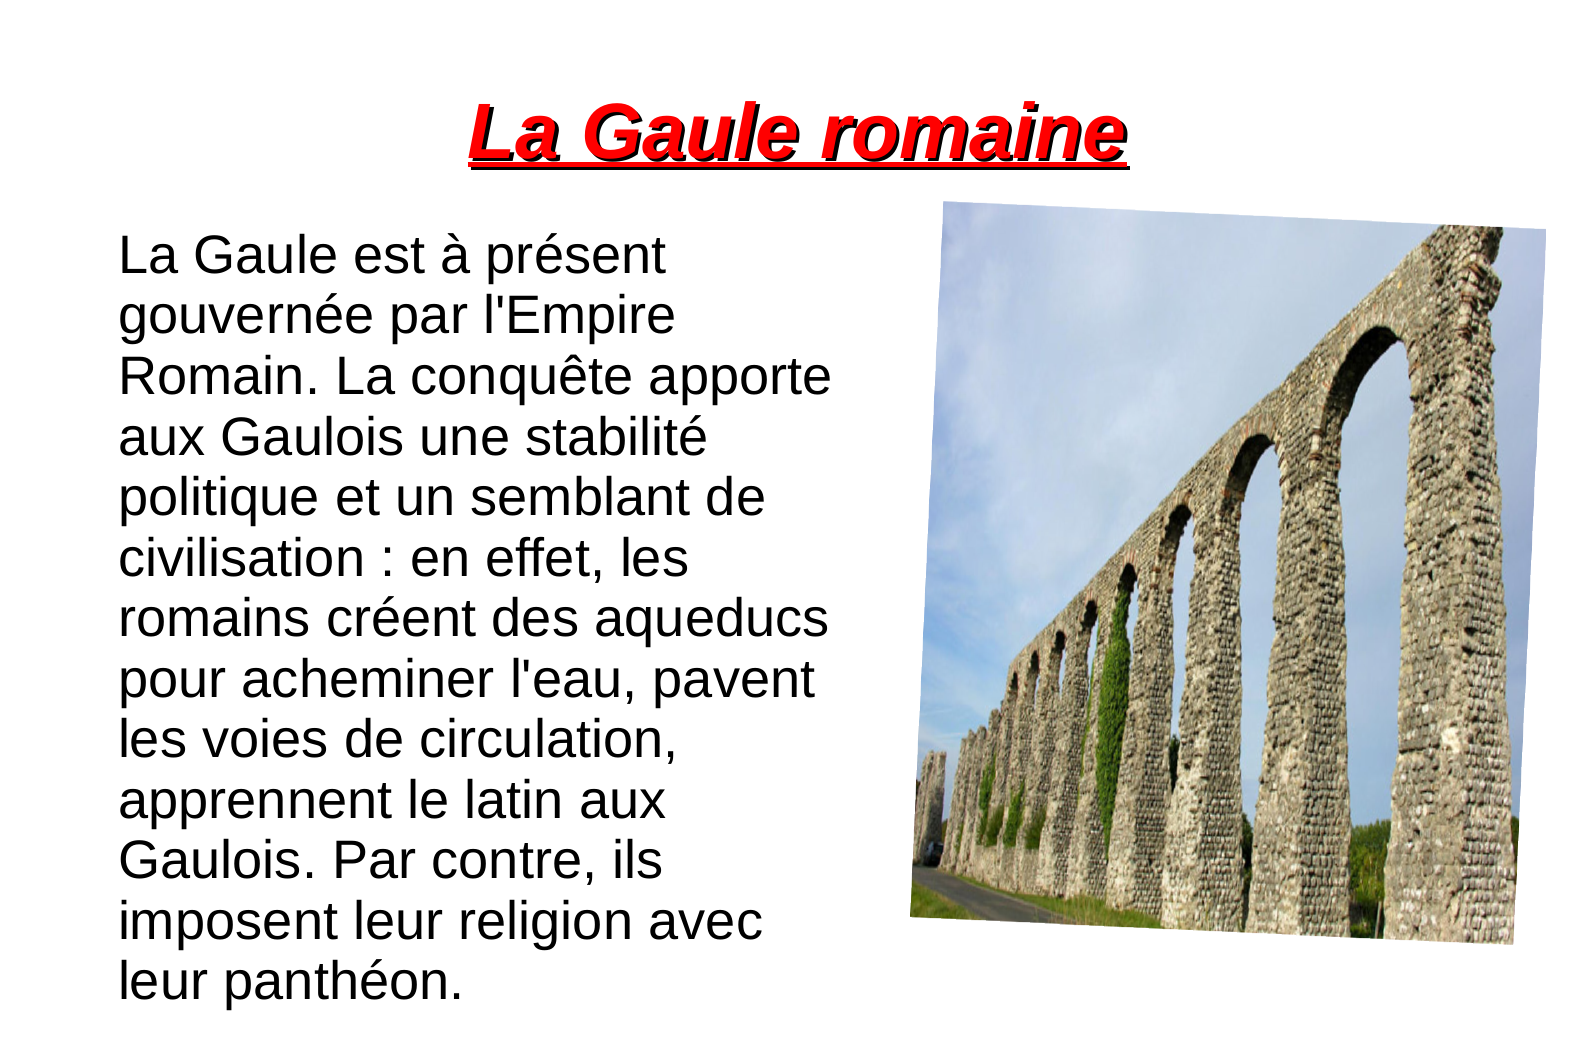

# La Gaule romaine
La Gaule est à présent gouvernée par l'Empire Romain. La conquête apporte aux Gaulois une stabilité politique et un semblant de civilisation : en effet, les romains créent des aqueducs pour acheminer l'eau, pavent les voies de circulation, apprennent le latin aux Gaulois. Par contre, ils imposent leur religion avec leur panthéon.